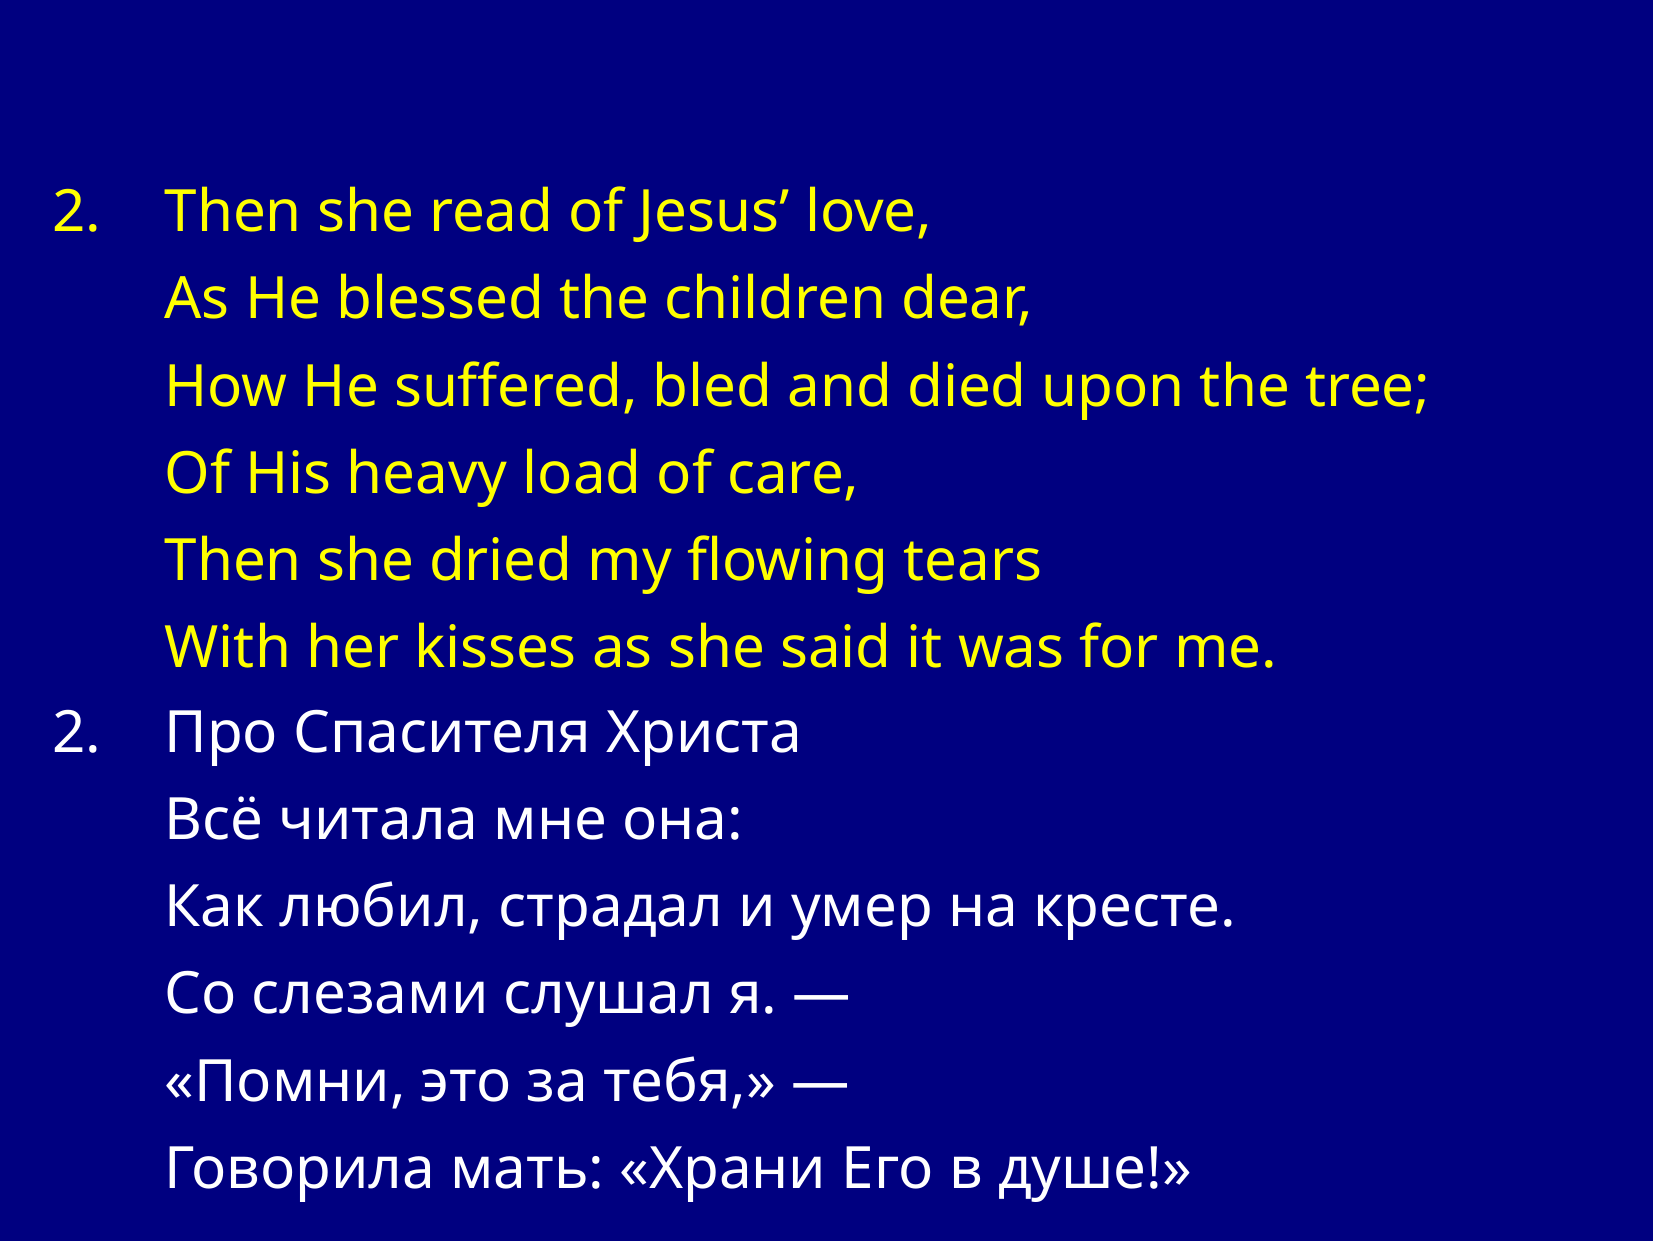

2.	Then she read of Jesus’ love,
	As He blessed the children dear,
	How He suffered, bled and died upon the tree;
	Of His heavy load of care,
	Then she dried my flowing tears
	With her kisses as she said it was for me.
2.	Про Спасителя Христа
	Всё читала мне она:
	Как любил, страдал и умер на кресте.
	Со слезами слушал я. —
	«Помни, это за тебя,» —
	Говорила мать: «Храни Его в душе!»